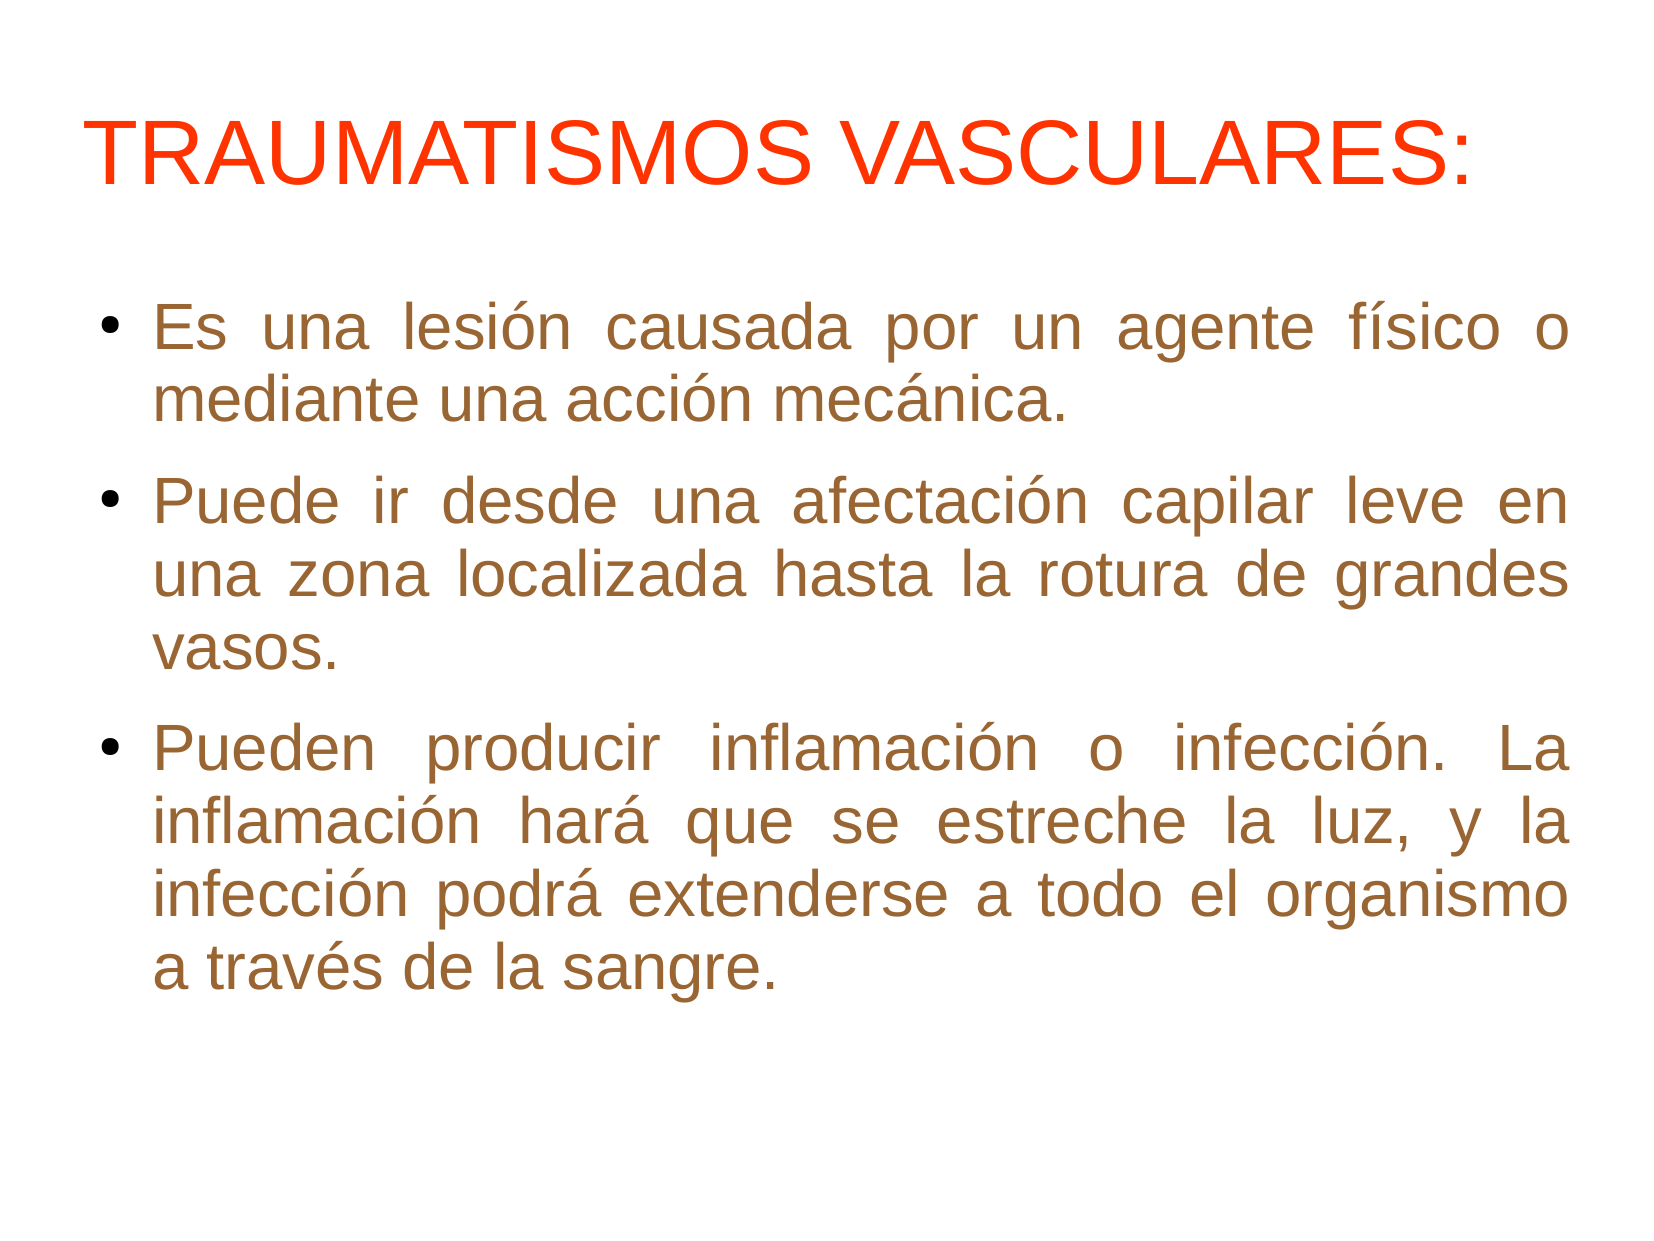

# TRAUMATISMOS VASCULARES:
Es una lesión causada por un agente físico o mediante una acción mecánica.
Puede ir desde una afectación capilar leve en una zona localizada hasta la rotura de grandes vasos.
Pueden producir inflamación o infección. La inflamación hará que se estreche la luz, y la infección podrá extenderse a todo el organismo a través de la sangre.